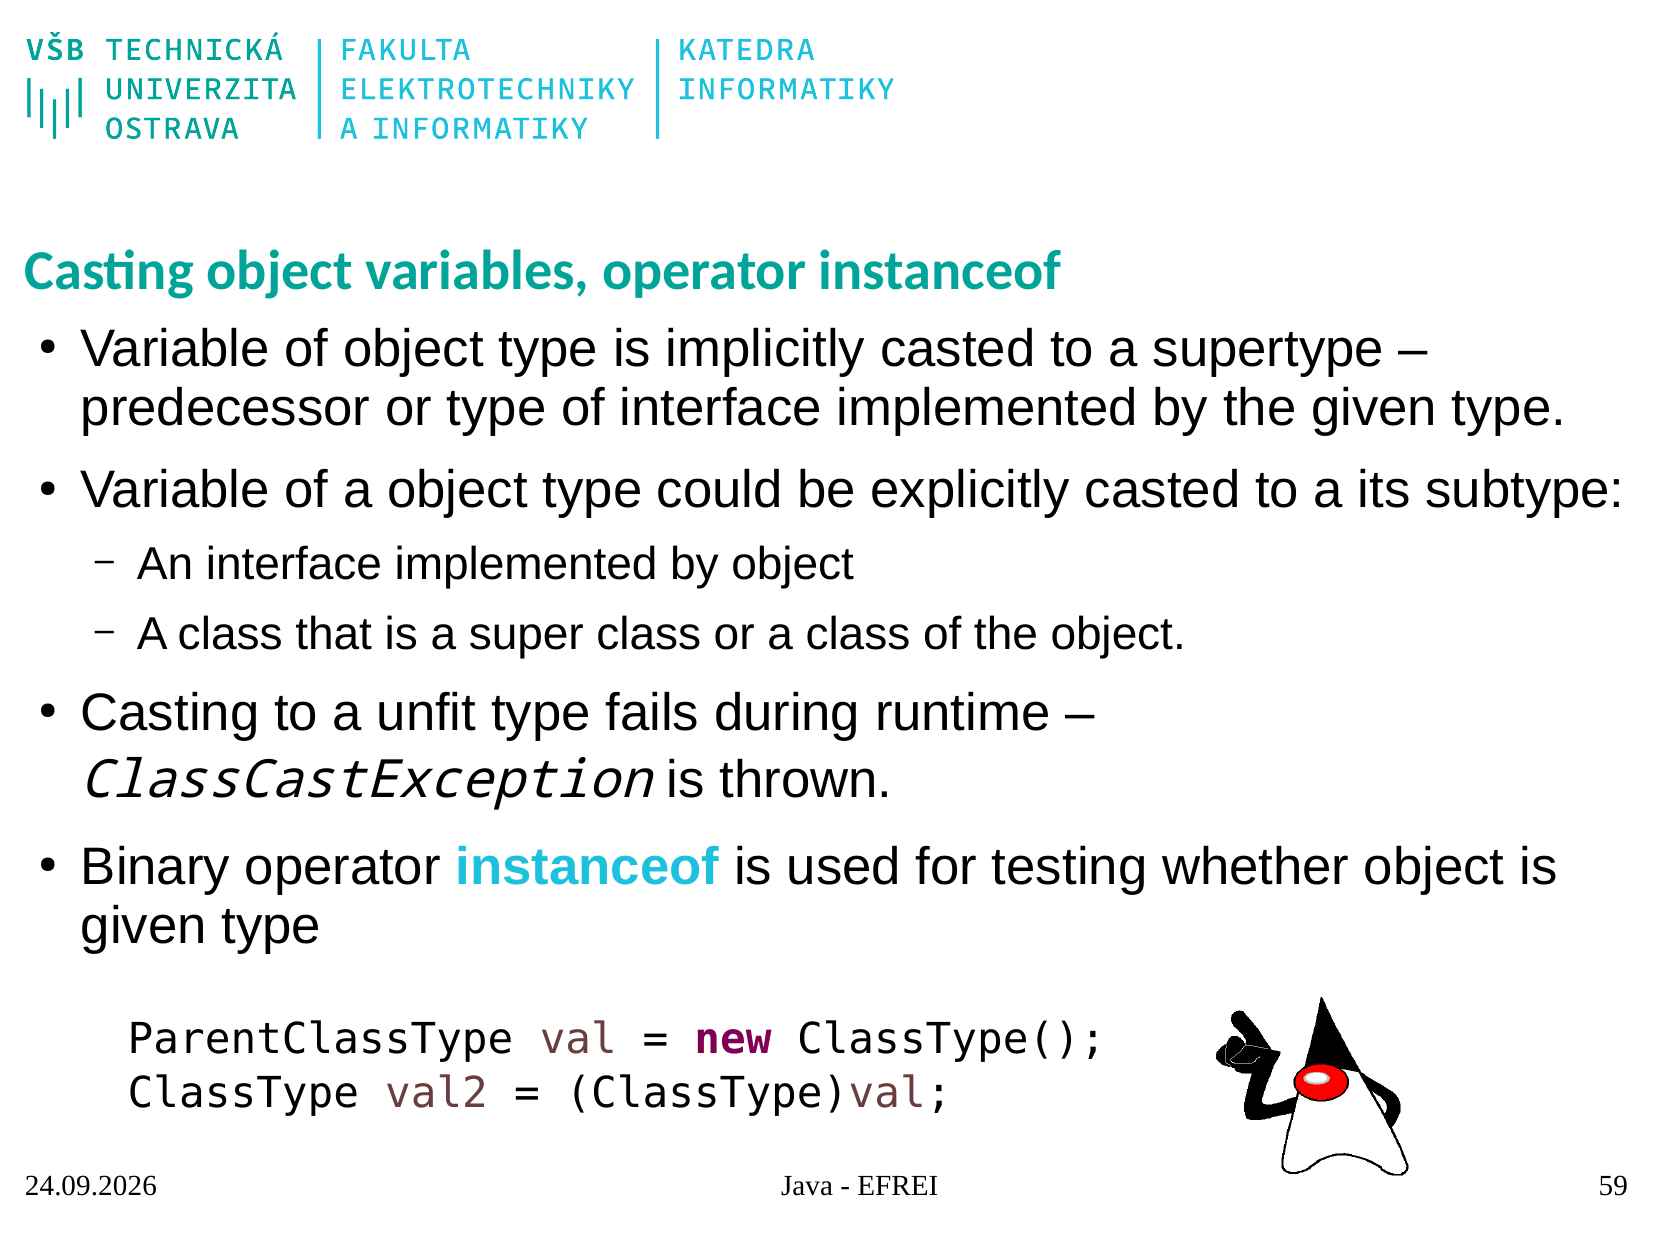

# Casting object variables, operator instanceof
Variable of object type is implicitly casted to a supertype – predecessor or type of interface implemented by the given type.
Variable of a object type could be explicitly casted to a its subtype:
An interface implemented by object
A class that is a super class or a class of the object.
Casting to a unfit type fails during runtime – ClassCastException is thrown.
Binary operator instanceof is used for testing whether object is given type
 ParentClassType val = new ClassType();
 ClassType val2 = (ClassType)val;
Java - EFREI
59